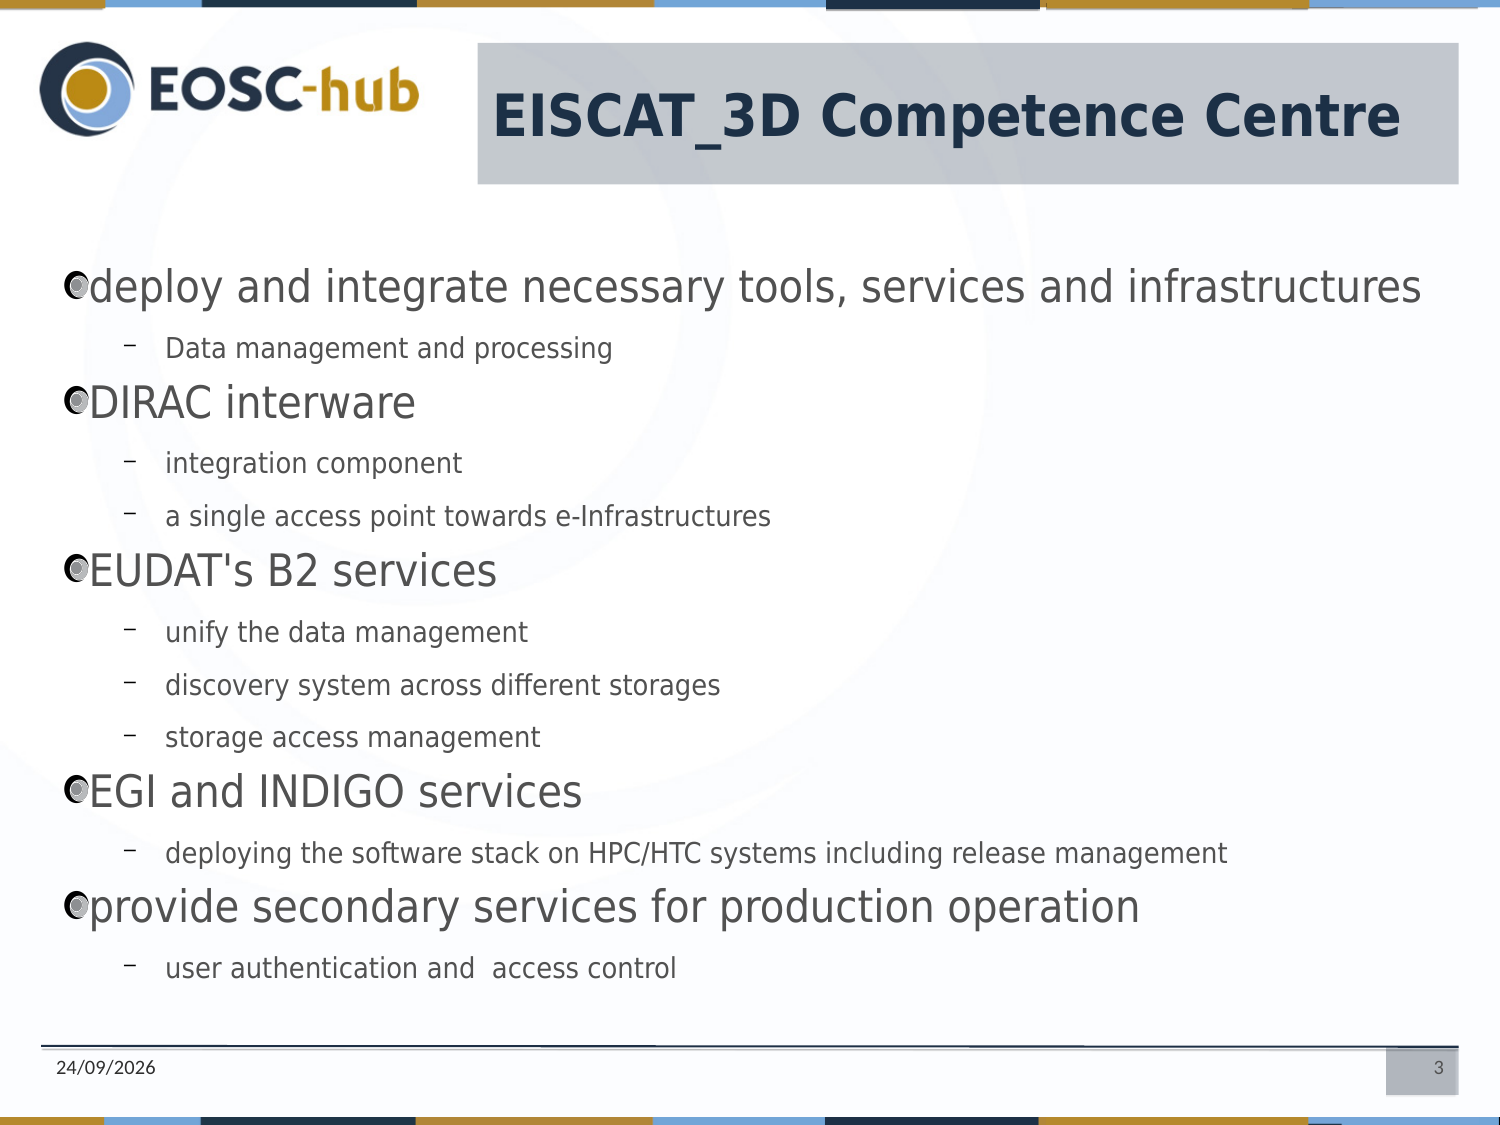

EISCAT_3D Competence Centre
# deploy and integrate necessary tools, services and infrastructures
Data management and processing
DIRAC interware
integration component
a single access point towards e-Infrastructures
EUDAT's B2 services
unify the data management
discovery system across different storages
storage access management
EGI and INDIGO services
deploying the software stack on HPC/HTC systems including release management
provide secondary services for production operation
user authentication and access control